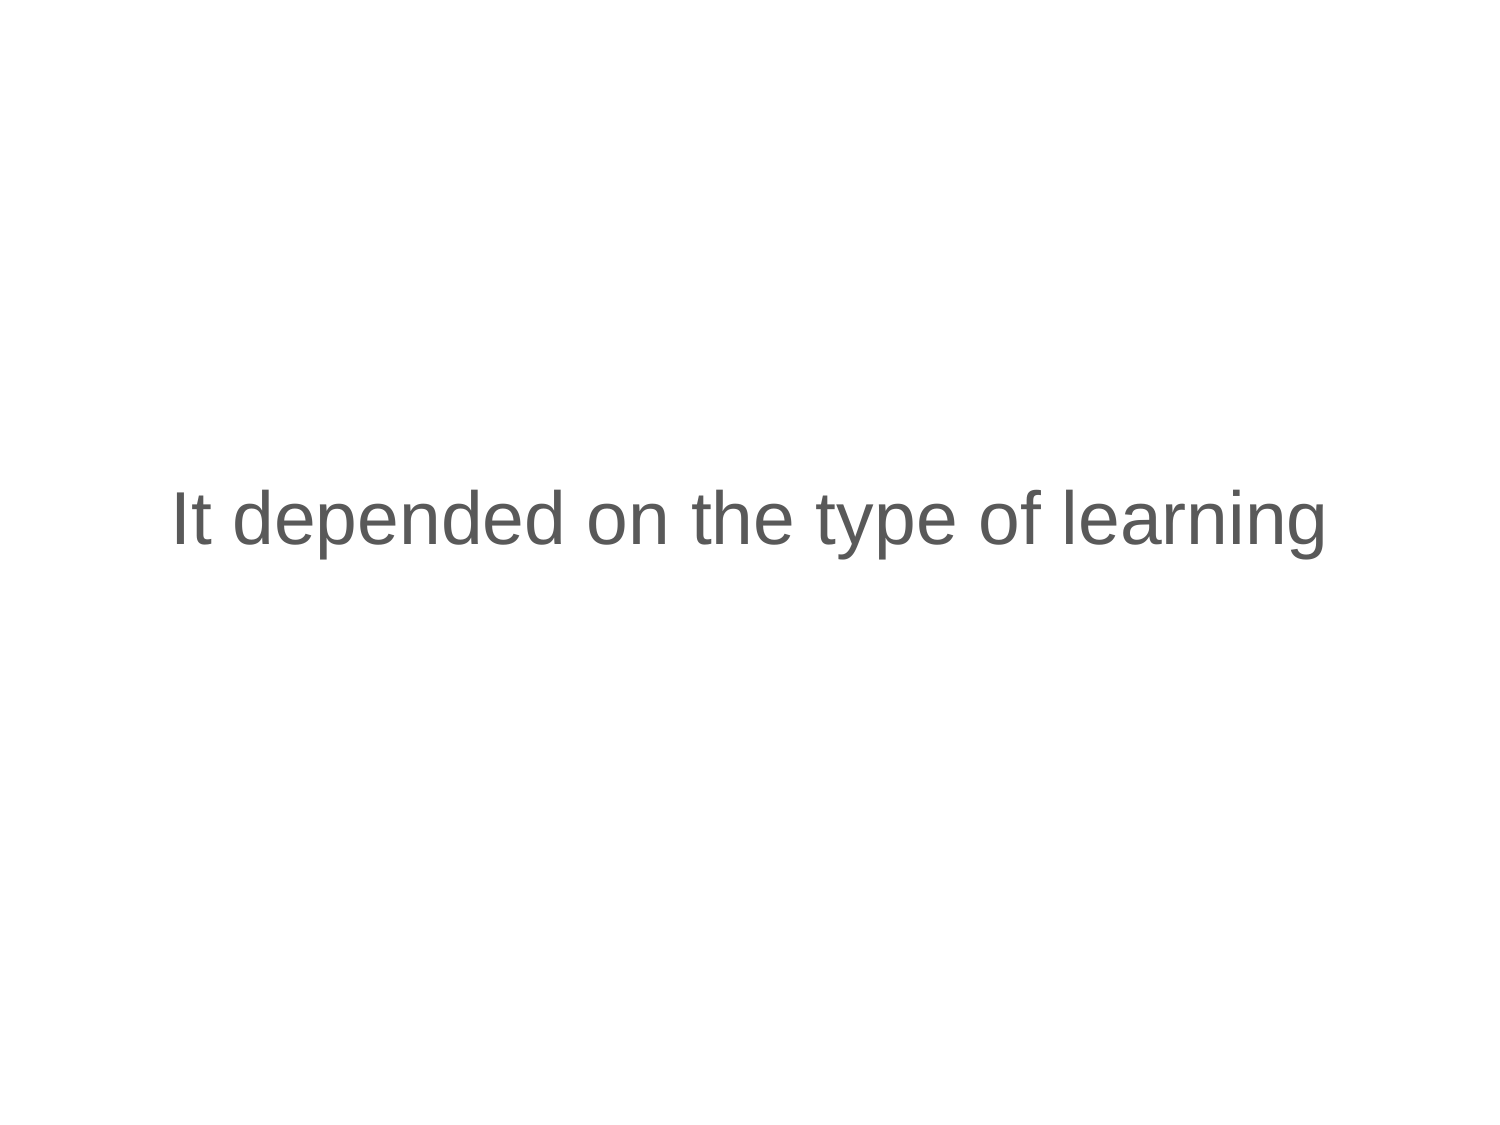

# It depended on the type of learning